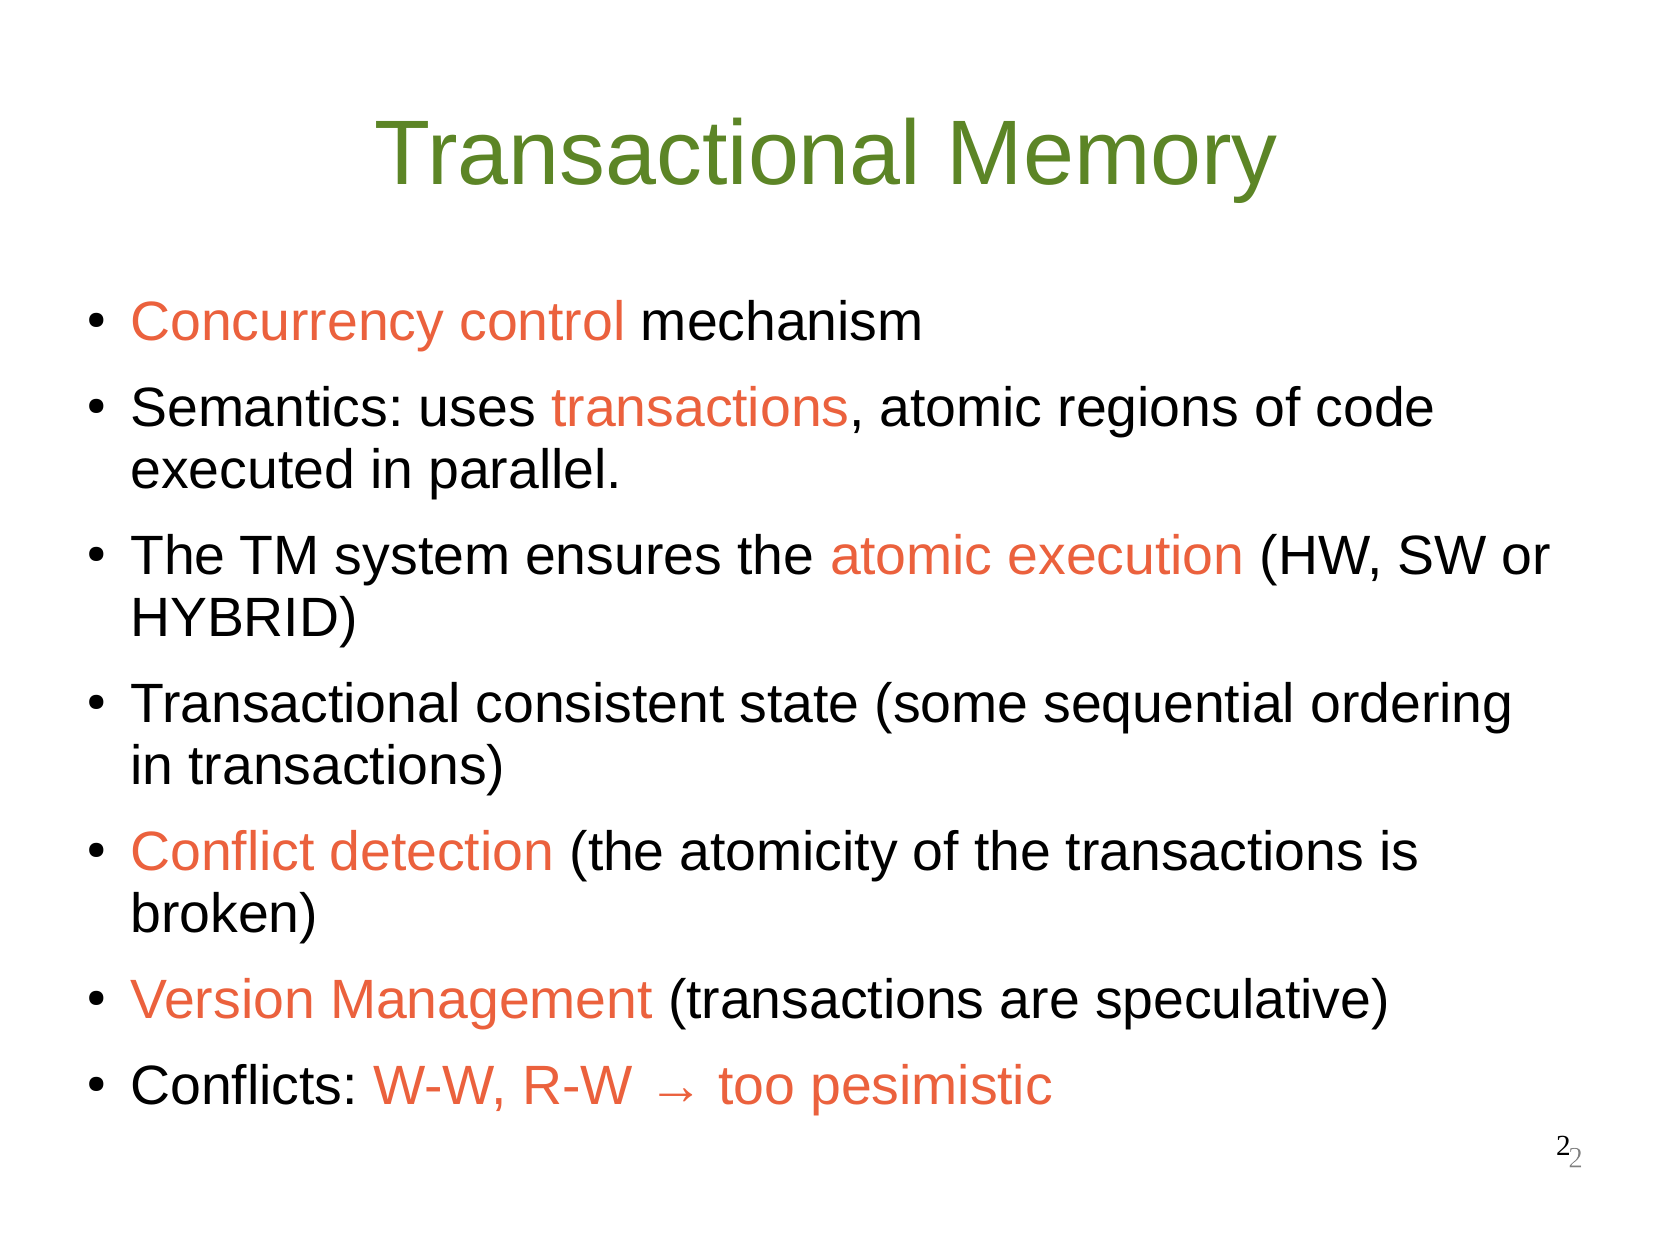

# Transactional Memory
Concurrency control mechanism
Semantics: uses transactions, atomic regions of code executed in parallel.
The TM system ensures the atomic execution (HW, SW or HYBRID)
Transactional consistent state (some sequential ordering in transactions)
Conflict detection (the atomicity of the transactions is broken)
Version Management (transactions are speculative)
Conflicts: W-W, R-W → too pesimistic
2